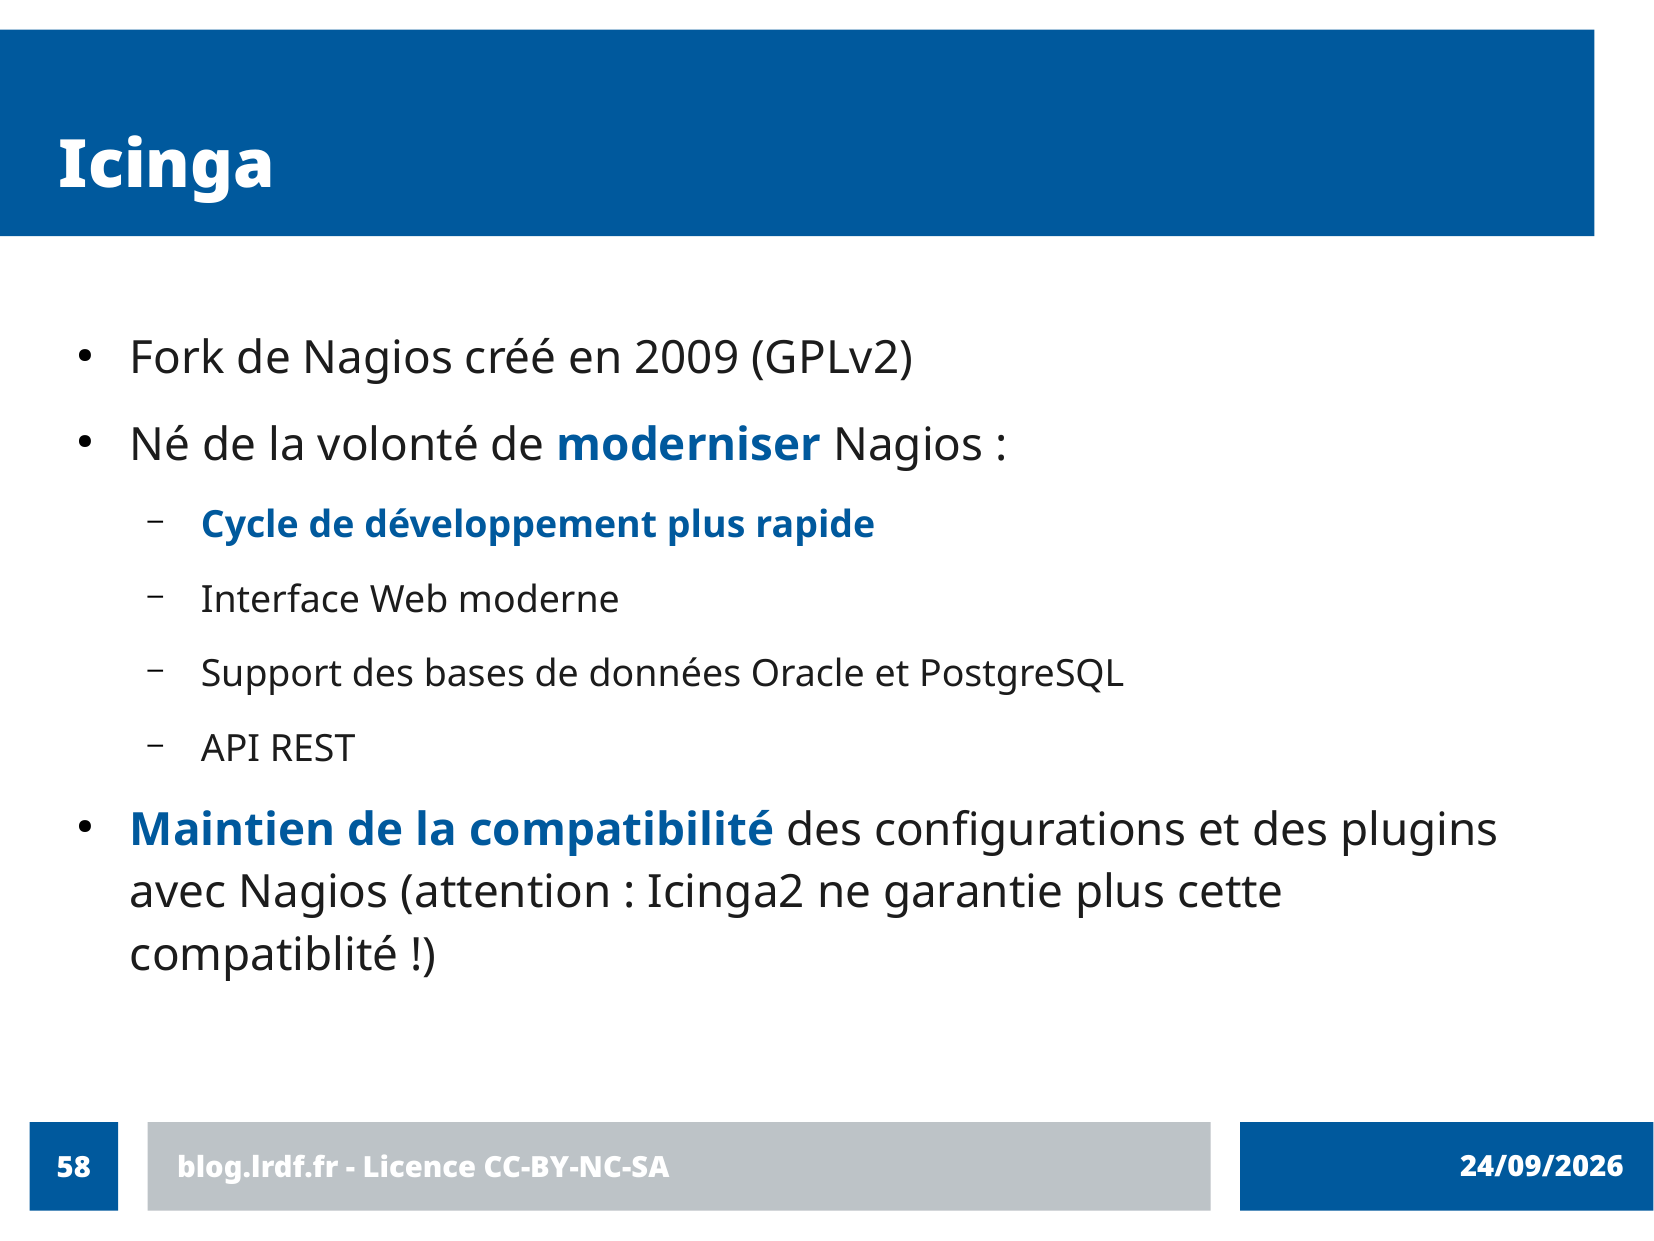

# Icinga
Fork de Nagios créé en 2009 (GPLv2)
Né de la volonté de moderniser Nagios :
Cycle de développement plus rapide
Interface Web moderne
Support des bases de données Oracle et PostgreSQL
API REST
Maintien de la compatibilité des configurations et des plugins avec Nagios (attention : Icinga2 ne garantie plus cette compatiblité !)
58
blog.lrdf.fr - Licence CC-BY-NC-SA